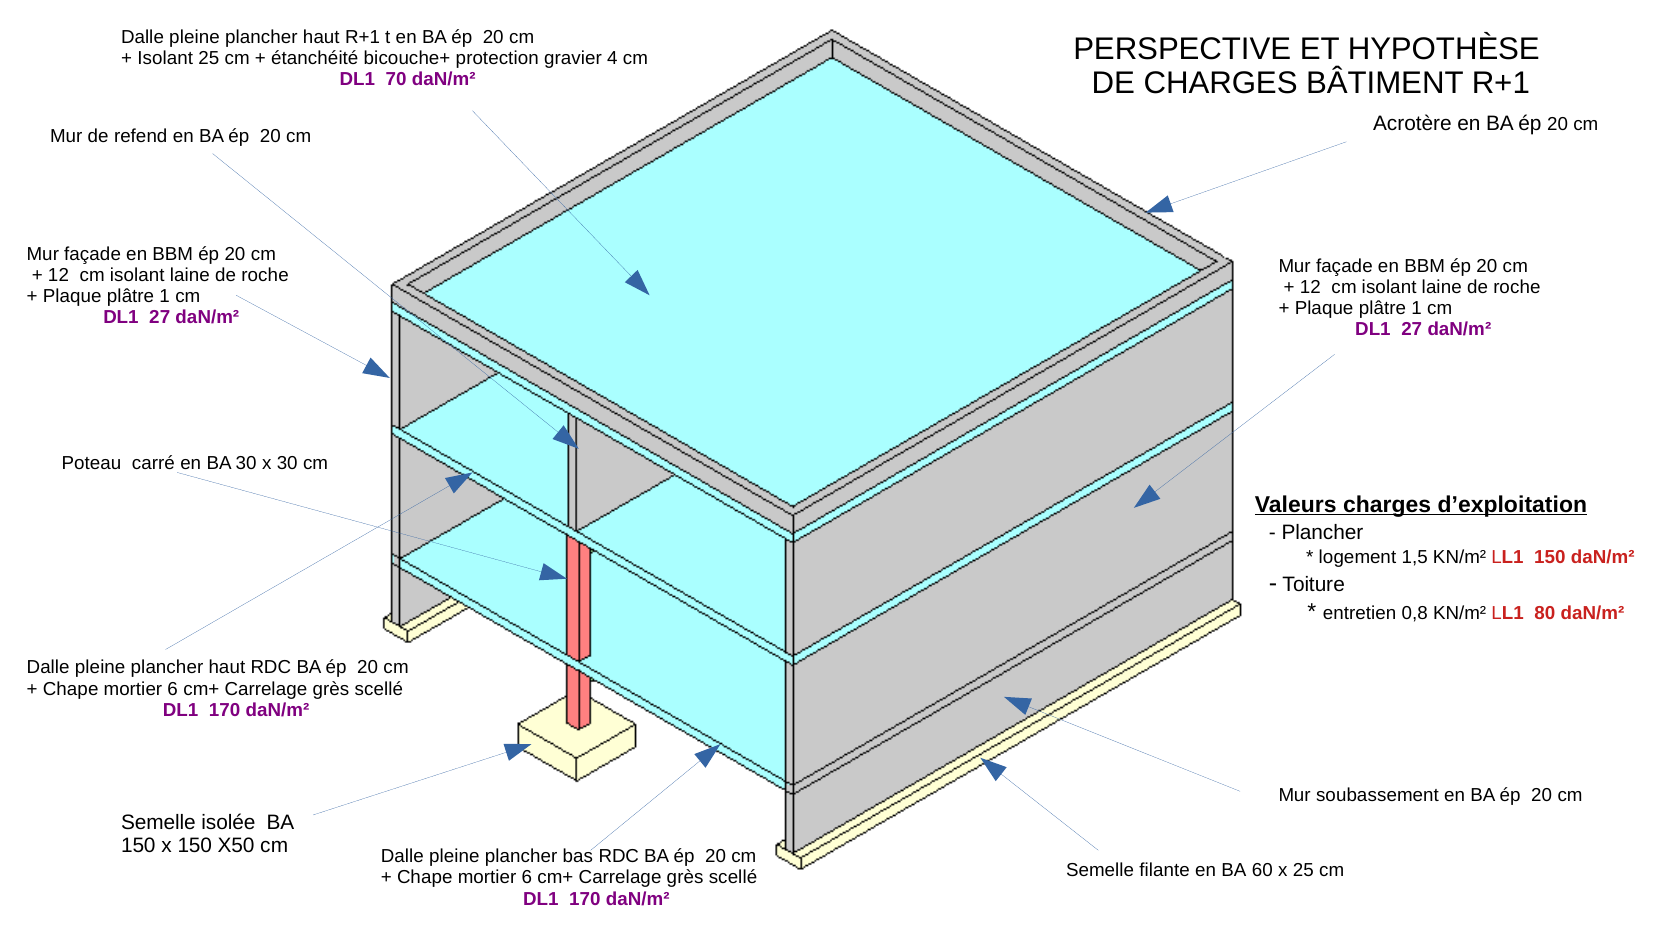

Dalle pleine plancher haut R+1 t en BA ép 20 cm
+ Isolant 25 cm + étanchéité bicouche+ protection gravier 4 cm
DL1 70 daN/m²
PERSPECTIVE ET HYPOTHÈSE
DE CHARGES BÂTIMENT R+1
Acrotère en BA ép 20 cm
Mur de refend en BA ép 20 cm
Mur façade en BBM ép 20 cm
 + 12 cm isolant laine de roche
+ Plaque plâtre 1 cm
DL1 27 daN/m²
Mur façade en BBM ép 20 cm
 + 12 cm isolant laine de roche
+ Plaque plâtre 1 cm
DL1 27 daN/m²
Poteau carré en BA 30 x 30 cm
Valeurs charges d’exploitation
 - Plancher
 * logement 1,5 KN/m² LL1 150 daN/m²
 - Toiture
 * entretien 0,8 KN/m² LL1 80 daN/m²
Dalle pleine plancher haut RDC BA ép 20 cm
+ Chape mortier 6 cm+ Carrelage grès scellé
DL1 170 daN/m²
Mur soubassement en BA ép 20 cm
Semelle isolée BA
150 x 150 X50 cm
Dalle pleine plancher bas RDC BA ép 20 cm
+ Chape mortier 6 cm+ Carrelage grès scellé
DL1 170 daN/m²
Semelle filante en BA 60 x 25 cm